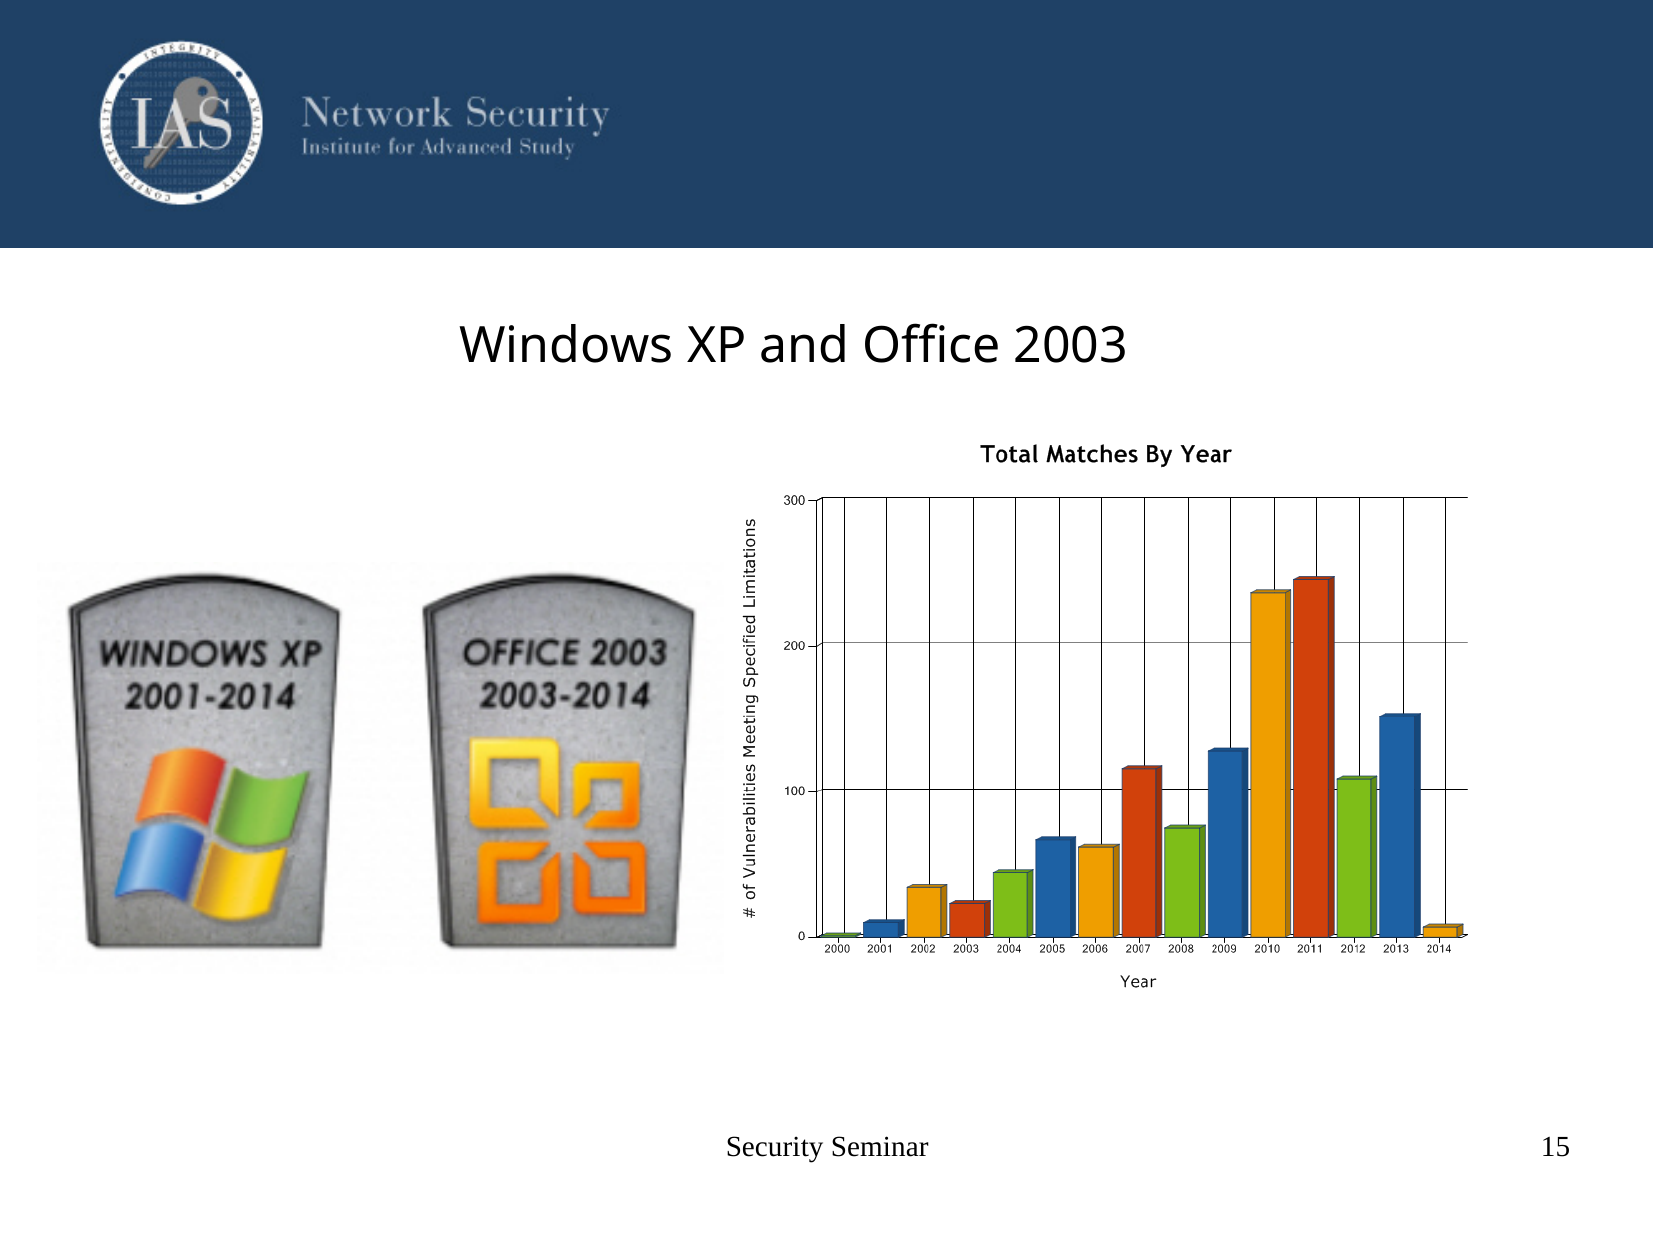

# Windows XP and Office 2003
Security Seminar
15